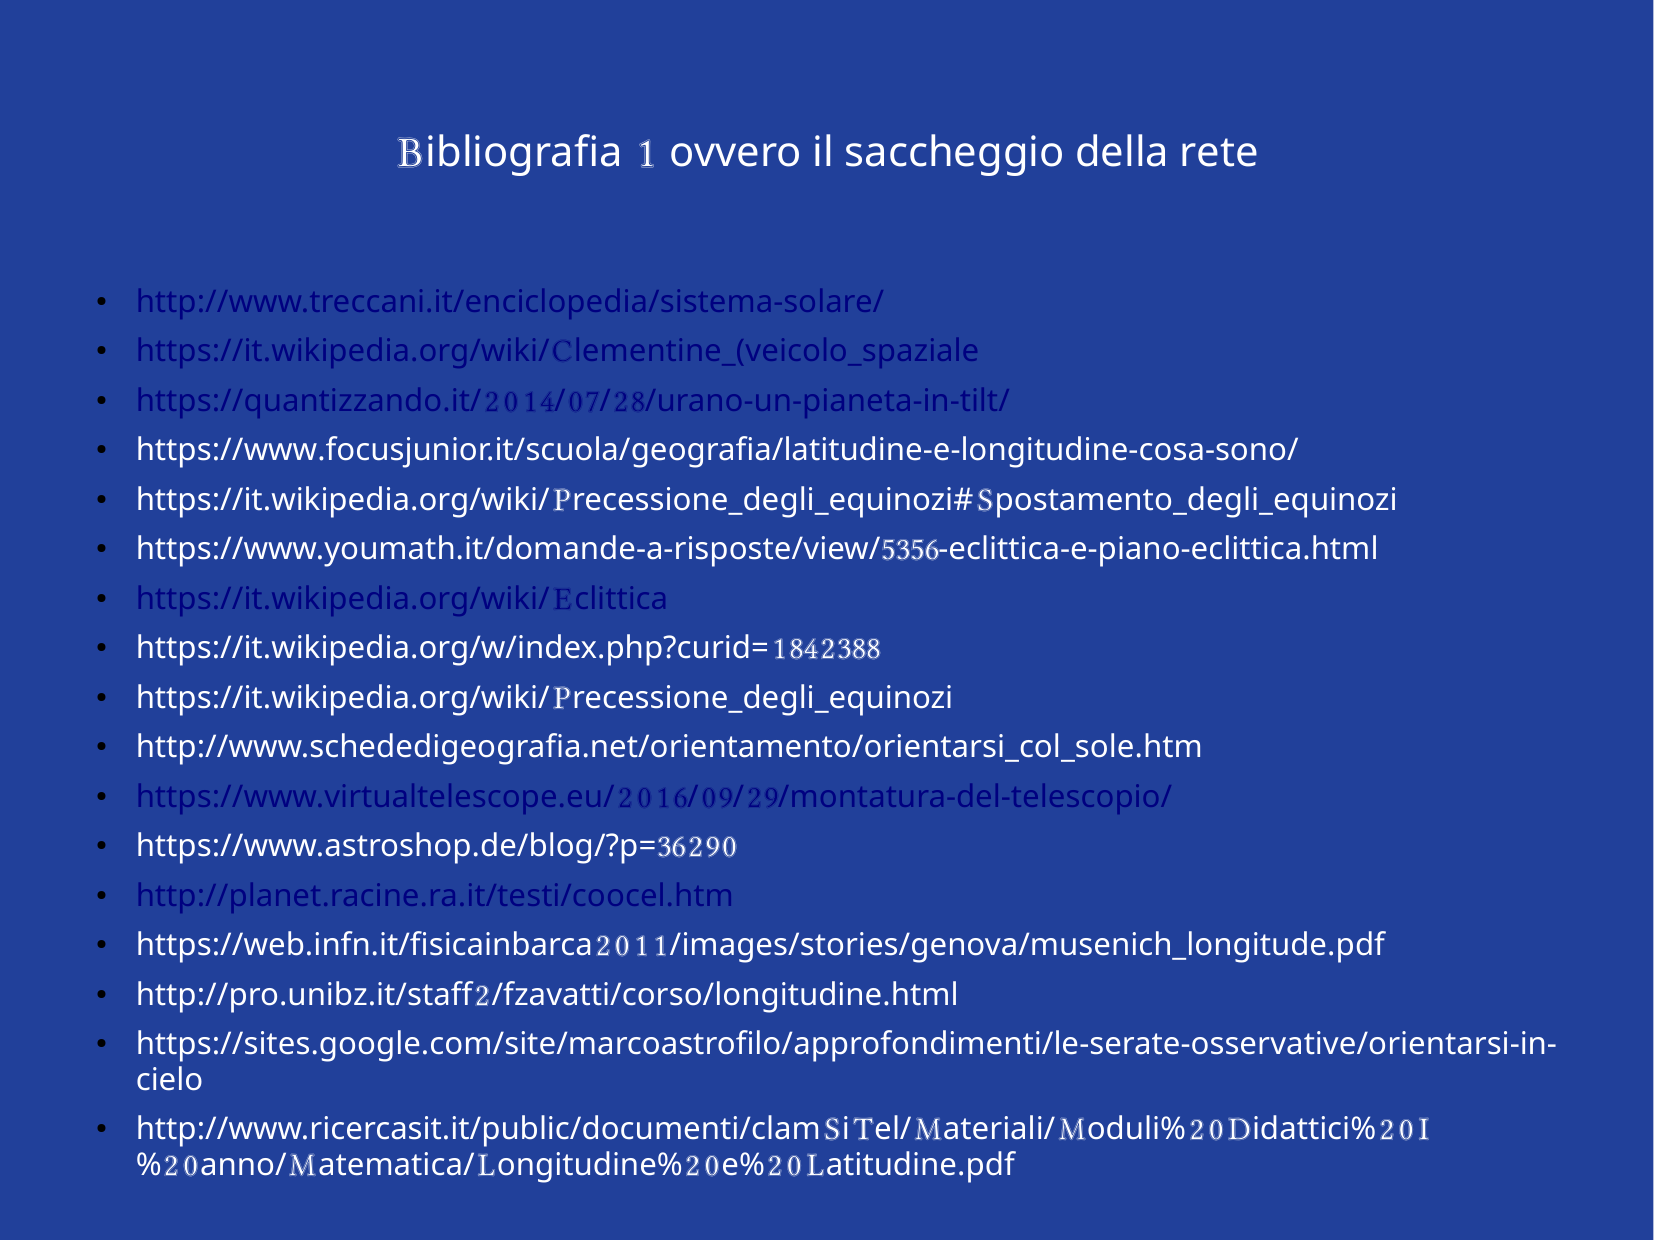

# Bibliografia 1 ovvero il saccheggio della rete
http://www.treccani.it/enciclopedia/sistema-solare/
https://it.wikipedia.org/wiki/Clementine_(veicolo_spaziale
https://quantizzando.it/2014/07/28/urano-un-pianeta-in-tilt/
https://www.focusjunior.it/scuola/geografia/latitudine-e-longitudine-cosa-sono/
https://it.wikipedia.org/wiki/Precessione_degli_equinozi#Spostamento_degli_equinozi
https://www.youmath.it/domande-a-risposte/view/5356-eclittica-e-piano-eclittica.html
https://it.wikipedia.org/wiki/Eclittica
https://it.wikipedia.org/w/index.php?curid=1842388
https://it.wikipedia.org/wiki/Precessione_degli_equinozi
http://www.schededigeografia.net/orientamento/orientarsi_col_sole.htm
https://www.virtualtelescope.eu/2016/09/29/montatura-del-telescopio/
https://www.astroshop.de/blog/?p=36290
http://planet.racine.ra.it/testi/coocel.htm
https://web.infn.it/fisicainbarca2011/images/stories/genova/musenich_longitude.pdf
http://pro.unibz.it/staff2/fzavatti/corso/longitudine.html
https://sites.google.com/site/marcoastrofilo/approfondimenti/le-serate-osservative/orientarsi-in-cielo
http://www.ricercasit.it/public/documenti/clamSiTel/Materiali/Moduli%20Didattici%20I%20anno/Matematica/Longitudine%20e%20Latitudine.pdf